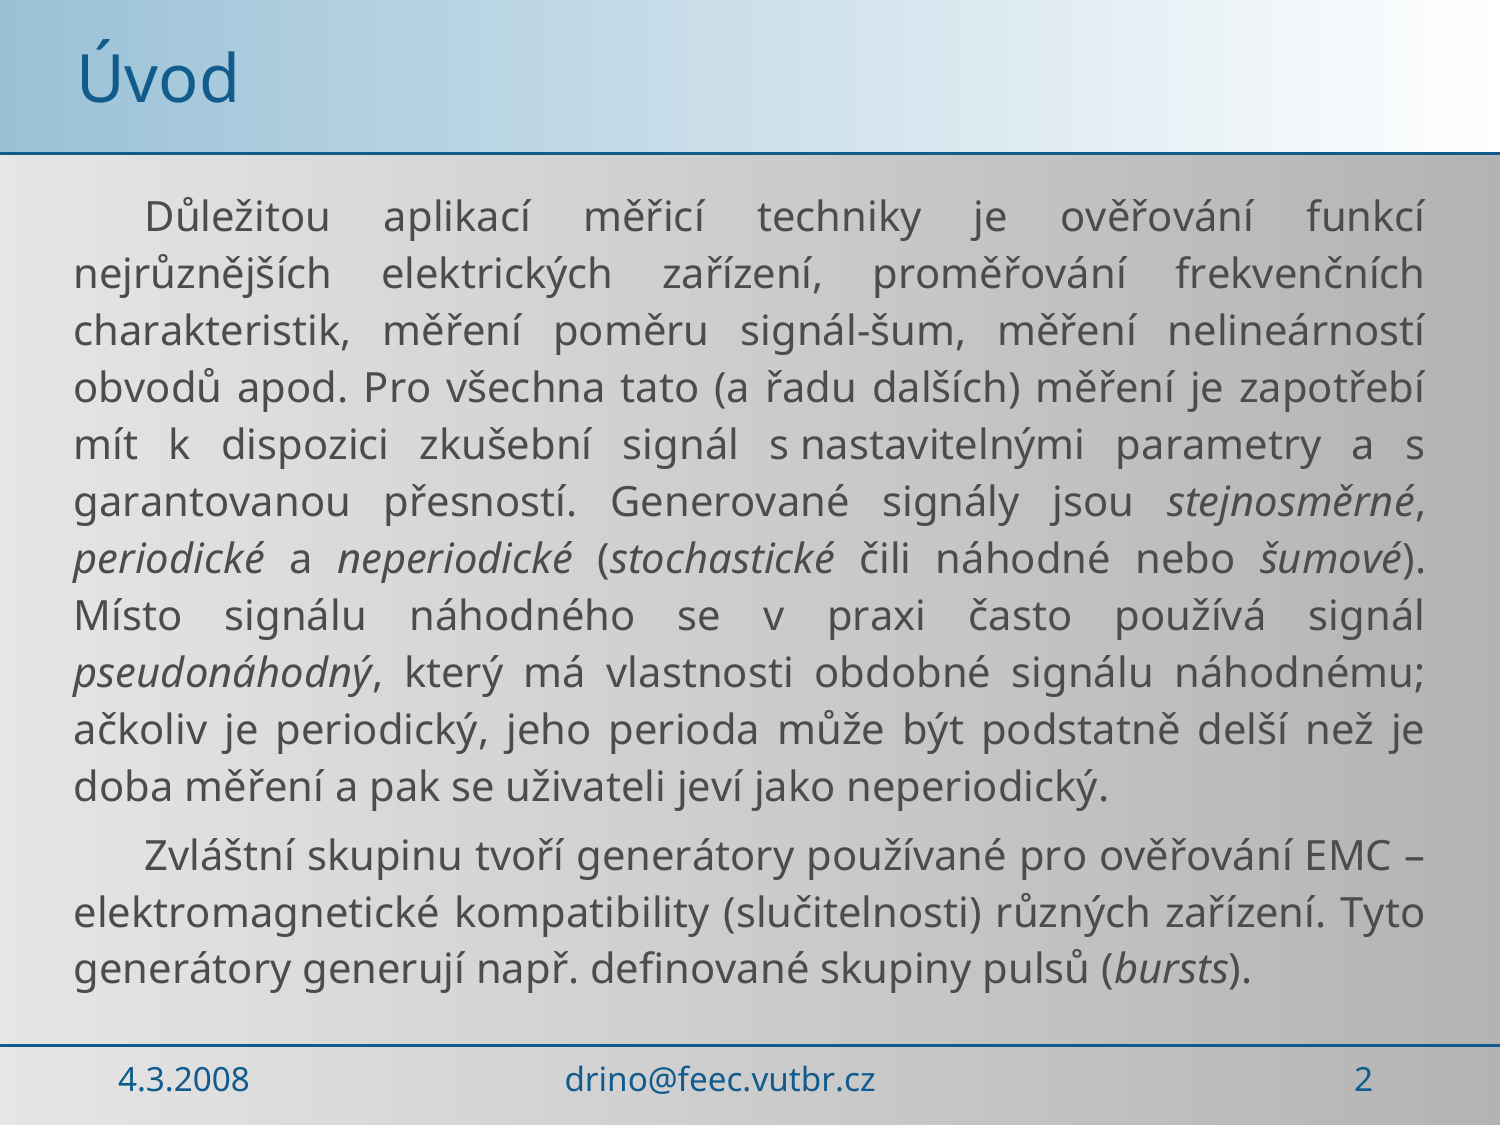

# Úvod
Důležitou aplikací měřicí techniky je ověřování funkcí nejrůznějších elektrických zařízení, proměřování frekvenčních charakteristik, měření poměru signál-šum, měření nelineárností obvodů apod. Pro všechna tato (a řadu dalších) měření je zapotřebí mít k dispozici zkušební signál s nastavitelnými parametry a s garantovanou přesností. Generované signály jsou stejnosměrné, periodické a neperiodické (stochastické čili náhodné nebo šumové). Místo signálu náhodného se v praxi často používá signál pseudonáhodný, který má vlastnosti obdobné signálu náhodnému; ačkoliv je periodický, jeho perioda může být podstatně delší než je doba měření a pak se uživateli jeví jako neperiodický.
Zvláštní skupinu tvoří generátory používané pro ověřování EMC – elektromagnetické kompatibility (slučitelnosti) různých zařízení. Tyto generátory generují např. definované skupiny pulsů (bursts).
4.3.2008
drino@feec.vutbr.cz